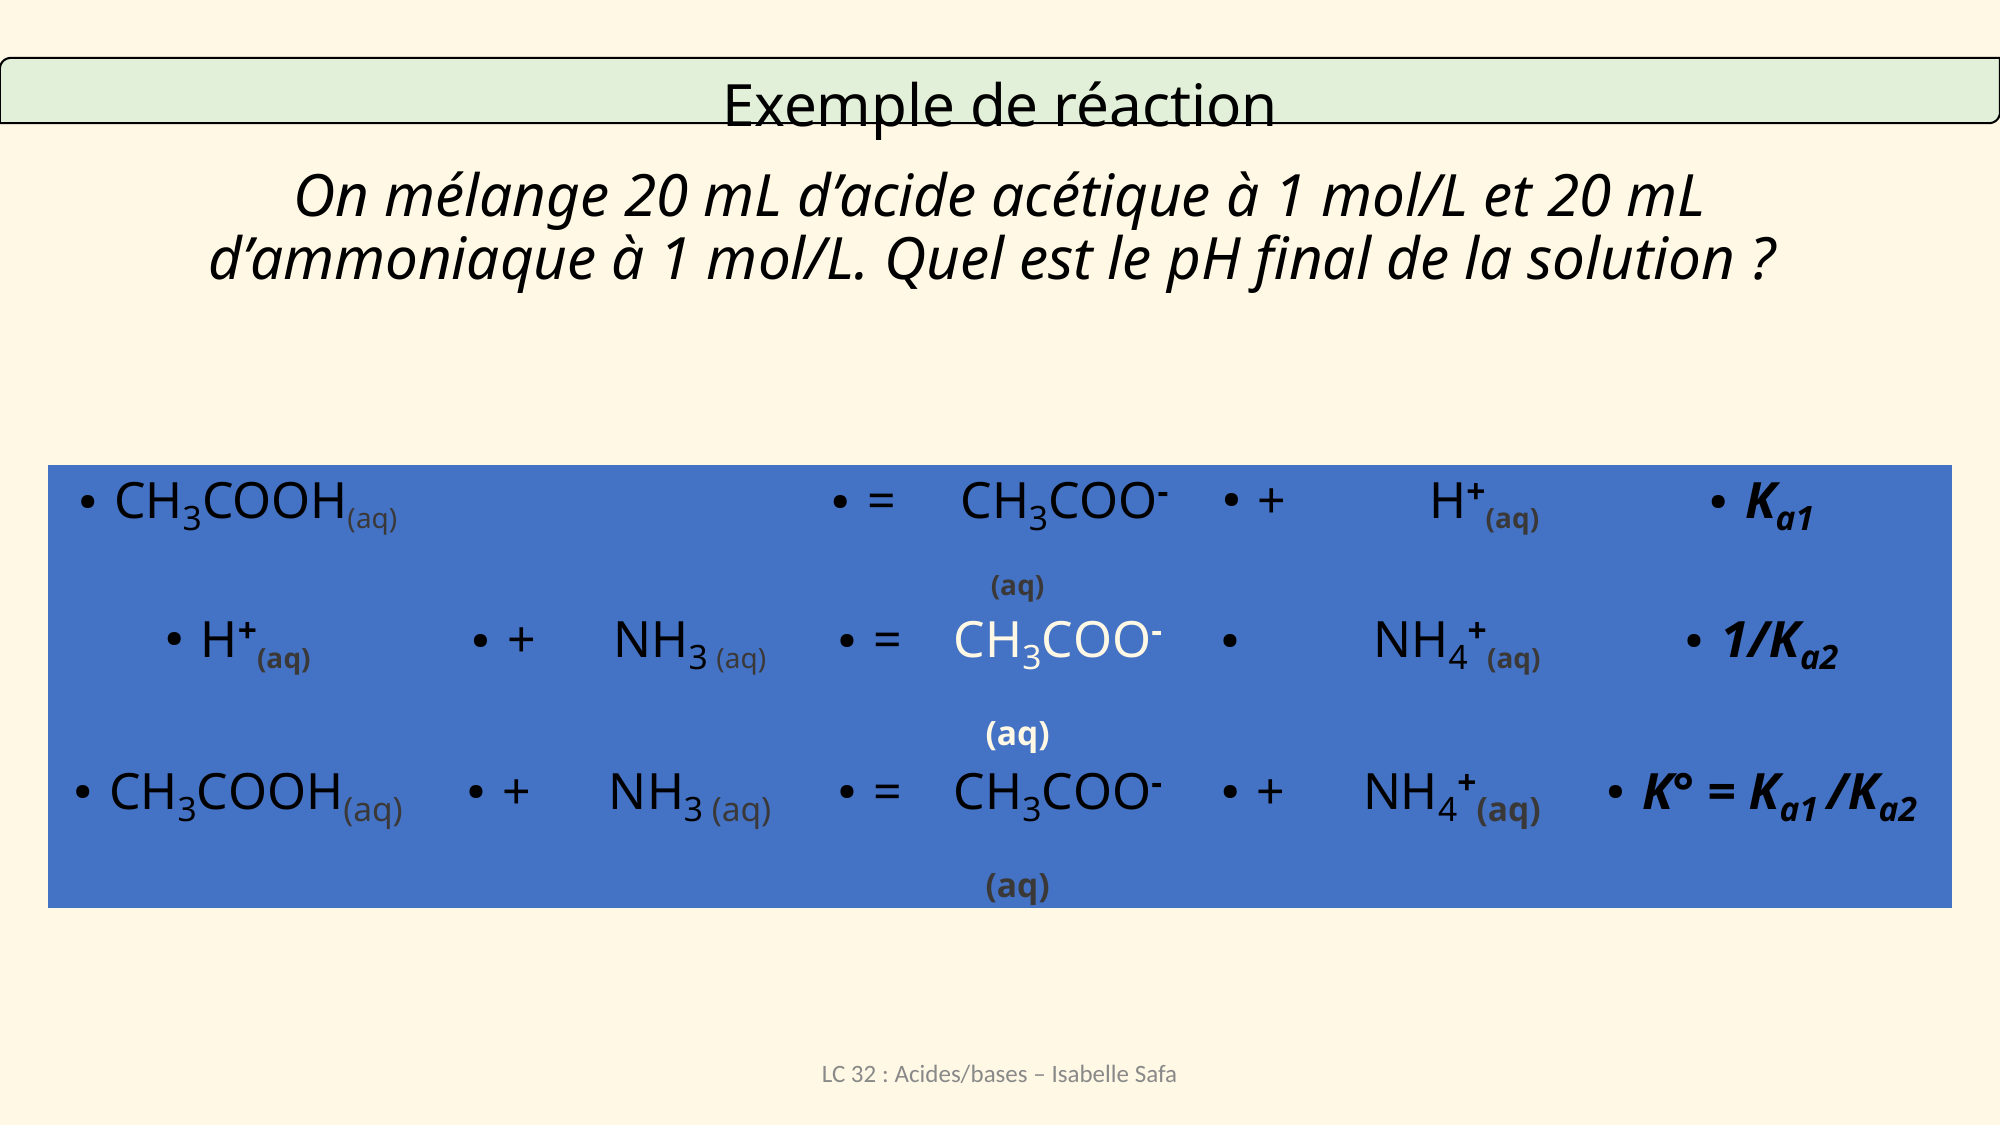

Exemple de réaction
# On mélange 20 mL d’acide acétique à 1 mol/L et 20 mL d’ammoniaque à 1 mol/L. Quel est le pH final de la solution ?
| CH3COOH(aq) | | = CH3COO-(aq) | + H+(aq) | Ka1 |
| --- | --- | --- | --- | --- |
| H+(aq) | + NH3 (aq) | = CH3COO-(aq) | NH4+(aq) | 1/Ka2 |
| CH3COOH(aq) | + NH3 (aq) | = CH3COO-(aq) | + NH4+(aq) | K° = Ka1 /Ka2 |
LC 32 : Acides/bases – Isabelle Safa